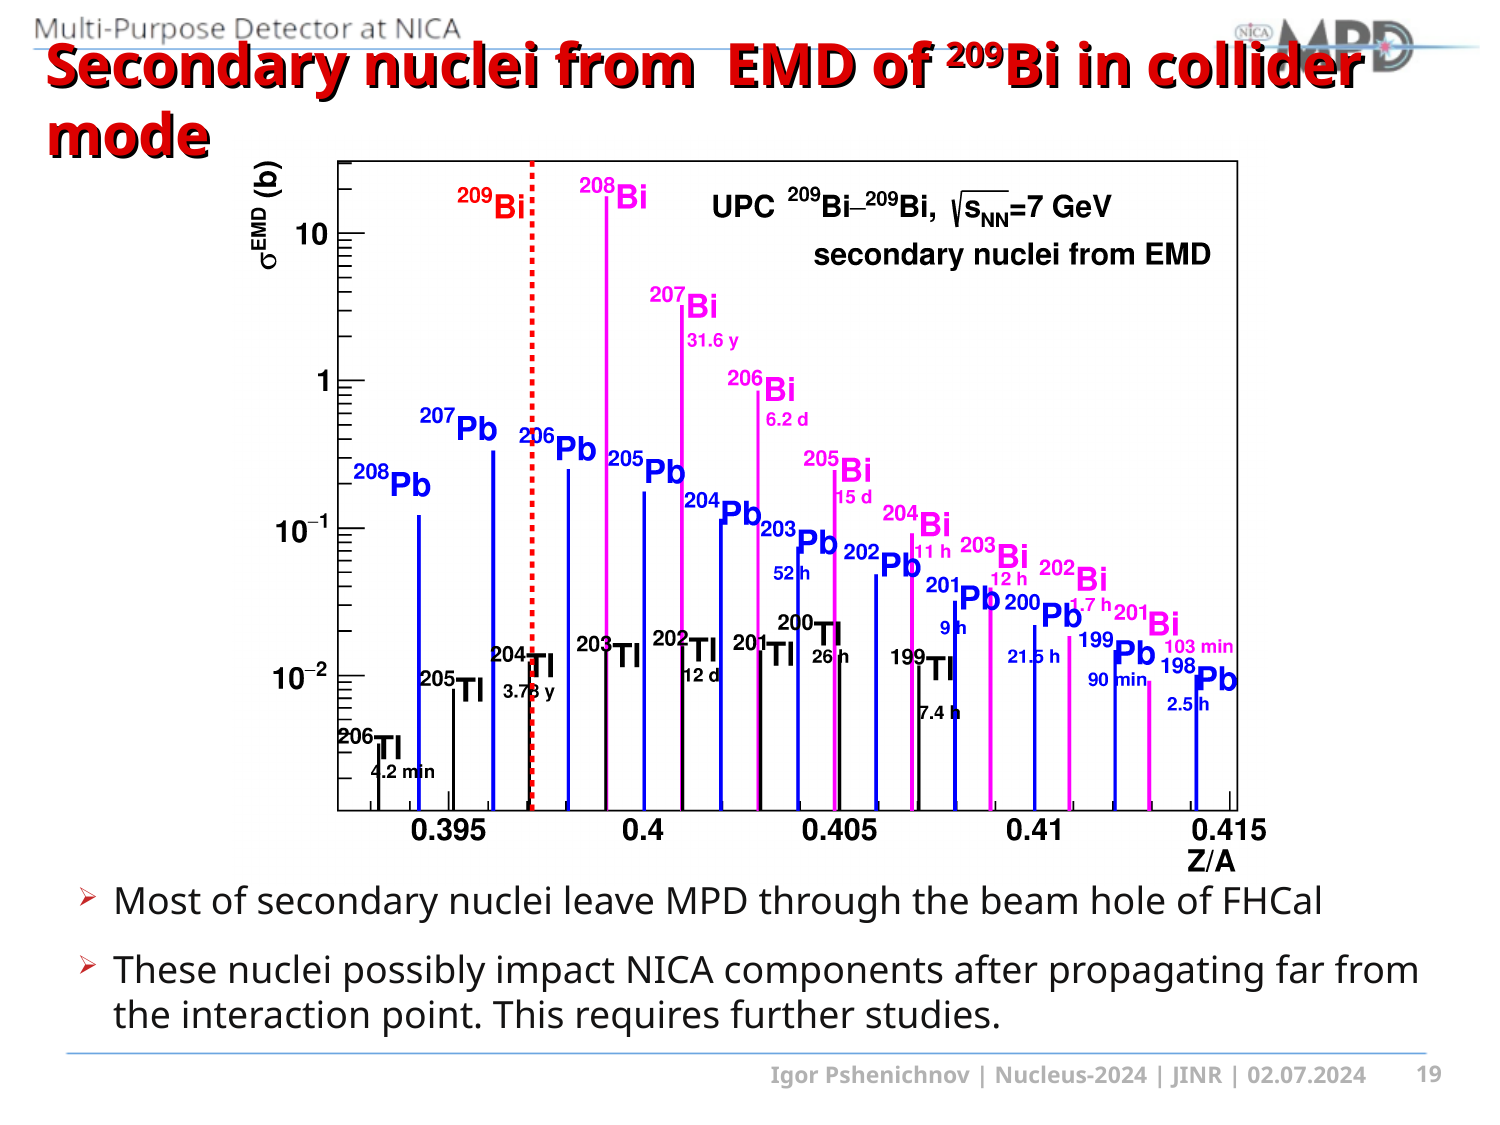

# Secondary nuclei from EMD of 209Bi in collider mode
Most of secondary nuclei leave MPD through the beam hole of FHCal
These nuclei possibly impact NICA components after propagating far from the interaction point. This requires further studies.
 Igor Pshenichnov | Nucleus-2024 | JINR | 02.07.2024